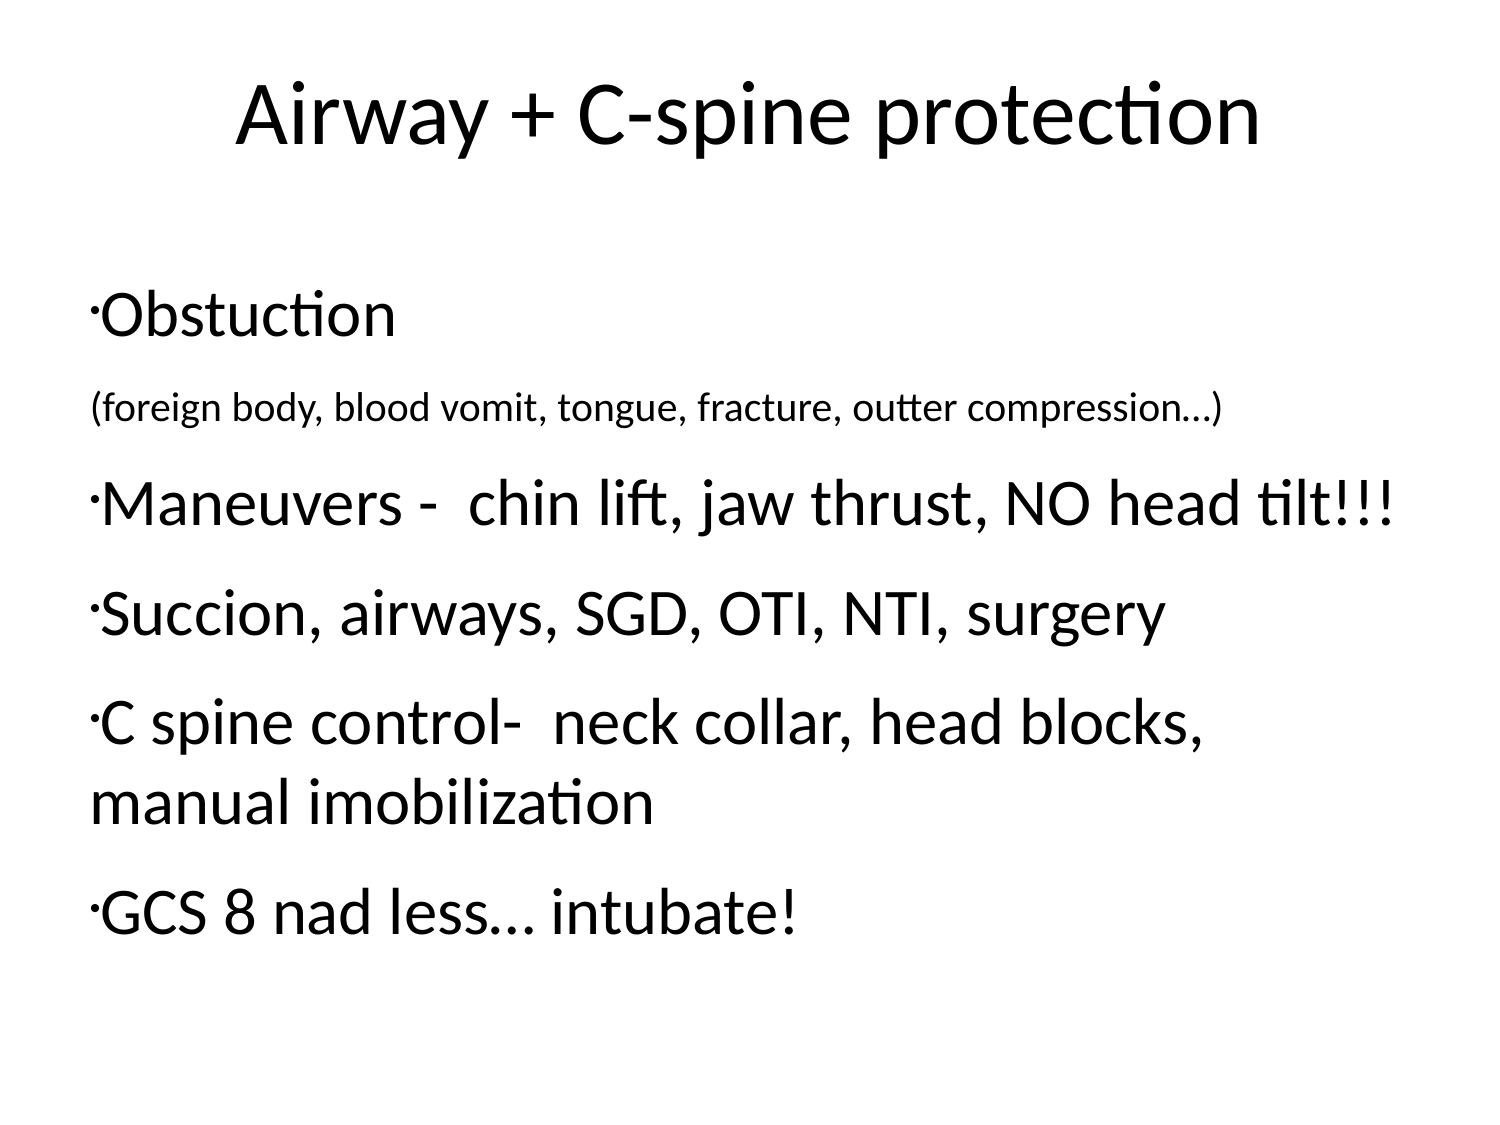

# Airway + C-spine protection
Obstuction
(foreign body, blood vomit, tongue, fracture, outter compression…)
Maneuvers - chin lift, jaw thrust, NO head tilt!!!
Succion, airways, SGD, OTI, NTI, surgery
C spine control- neck collar, head blocks, manual imobilization
GCS 8 nad less… intubate!